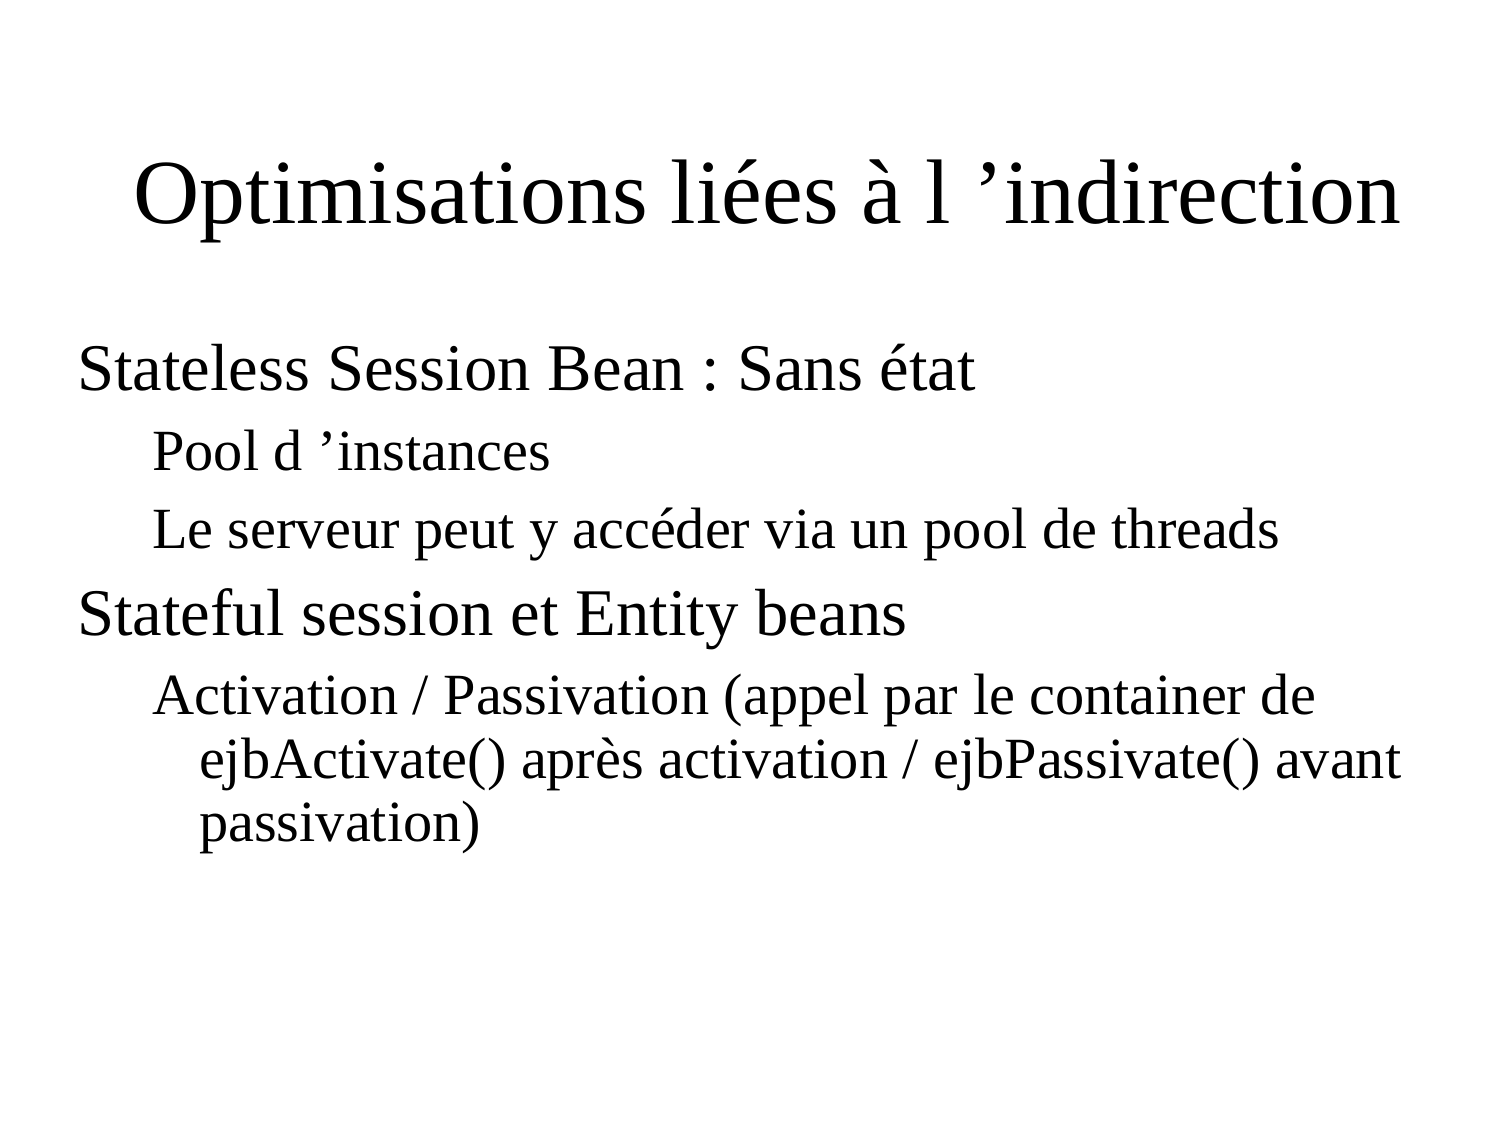

# Optimisations liées à l ’indirection
Stateless Session Bean : Sans état
Pool d ’instances
Le serveur peut y accéder via un pool de threads
Stateful session et Entity beans
Activation / Passivation (appel par le container de ejbActivate() après activation / ejbPassivate() avant passivation)